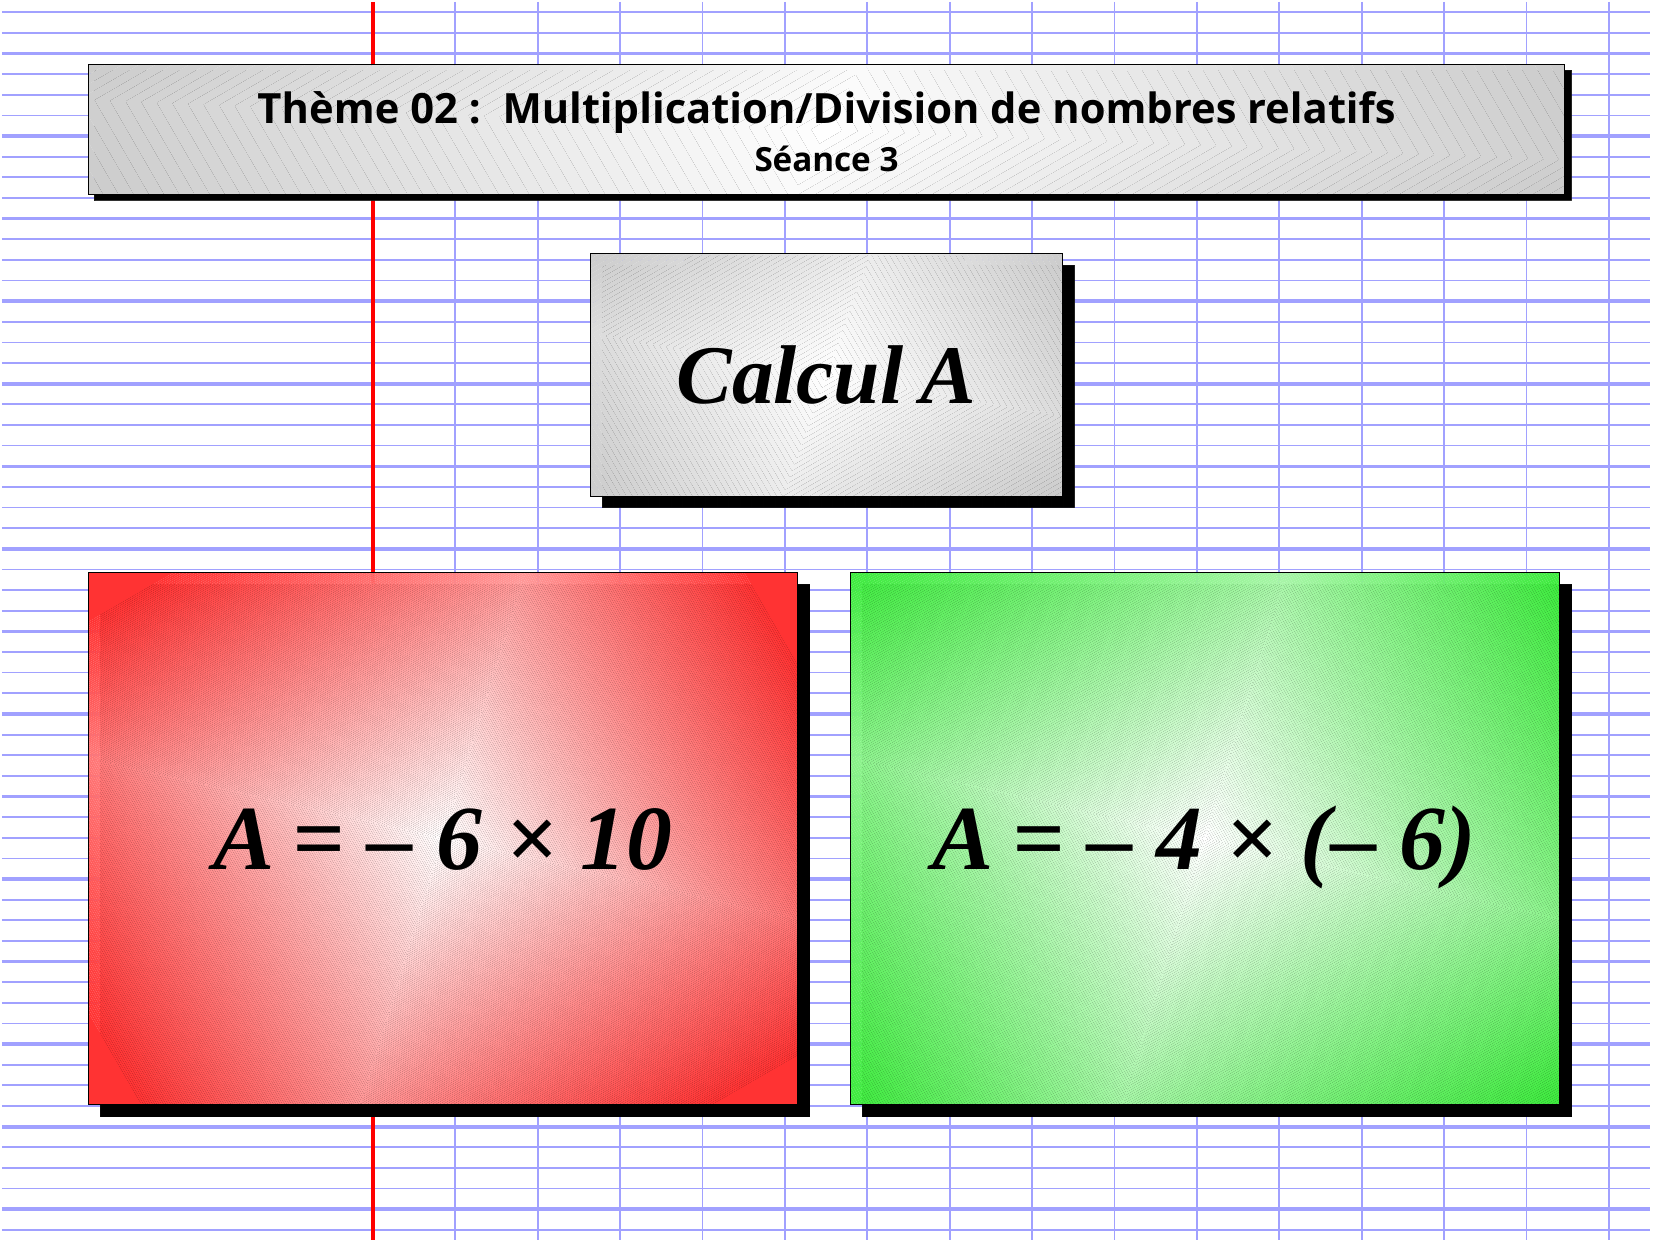

Thème 02 : Multiplication/Division de nombres relatifs
Séance 3
Calcul A
10
11
12
13
14
15
9
0
1
2
3
4
5
6
7
8
A = – 6 × 10
A = – 4 × (– 6)